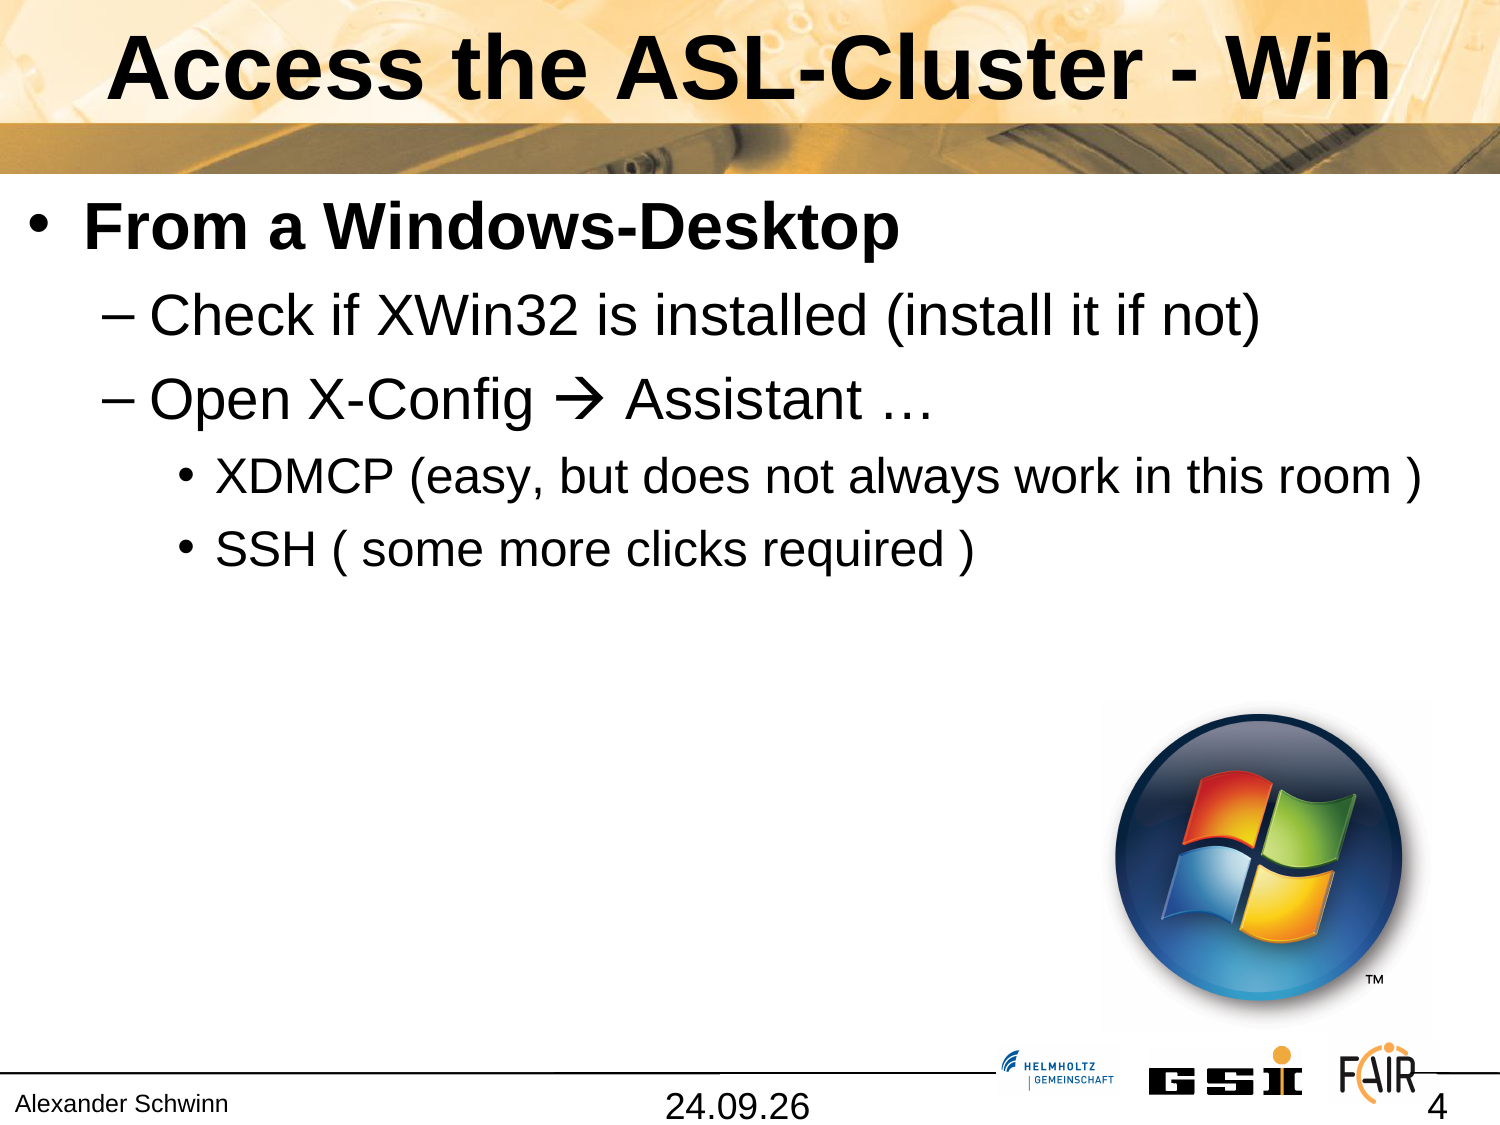

# Access the ASL-Cluster - Win
From a Windows-Desktop
Check if XWin32 is installed (install it if not)
Open X-Config  Assistant …
XDMCP (easy, but does not always work in this room )
SSH ( some more clicks required )
4